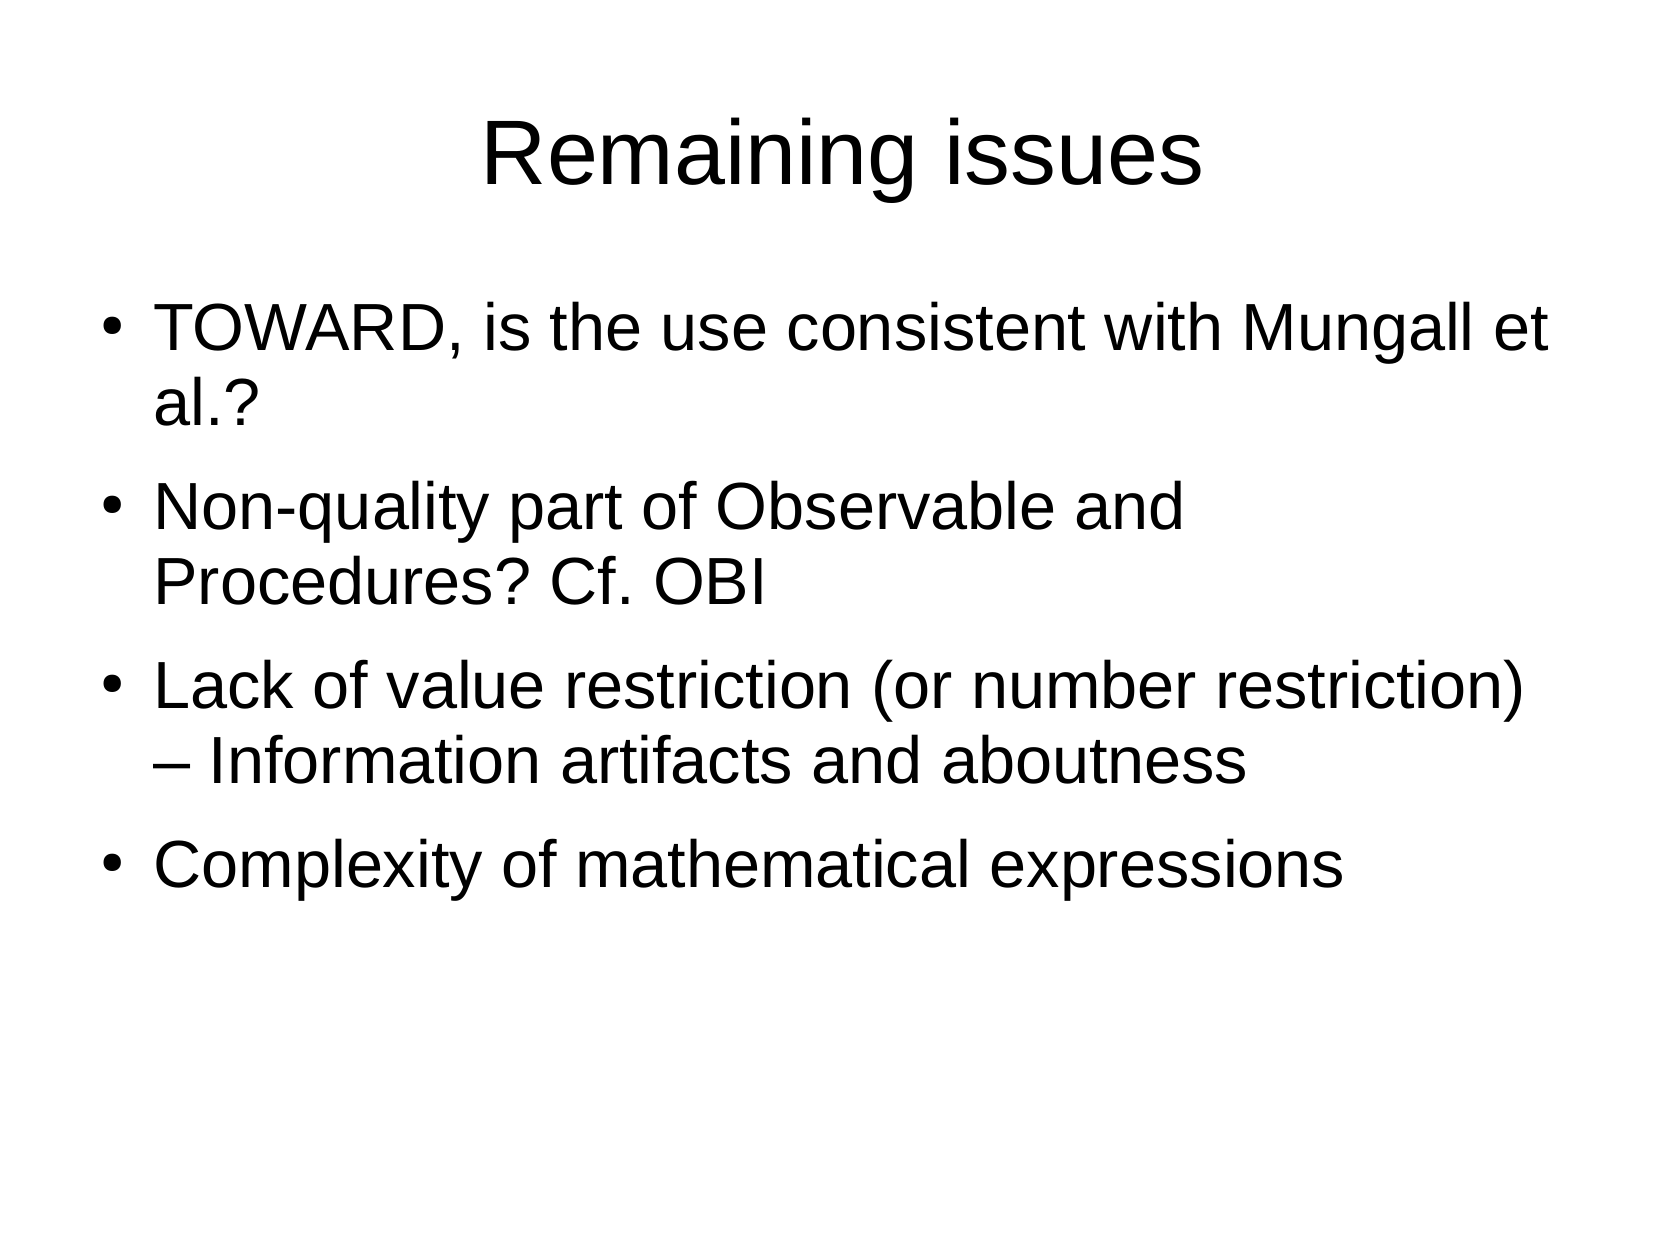

# Remaining issues
TOWARD, is the use consistent with Mungall et al.?
Non-quality part of Observable and Procedures? Cf. OBI
Lack of value restriction (or number restriction) – Information artifacts and aboutness
Complexity of mathematical expressions